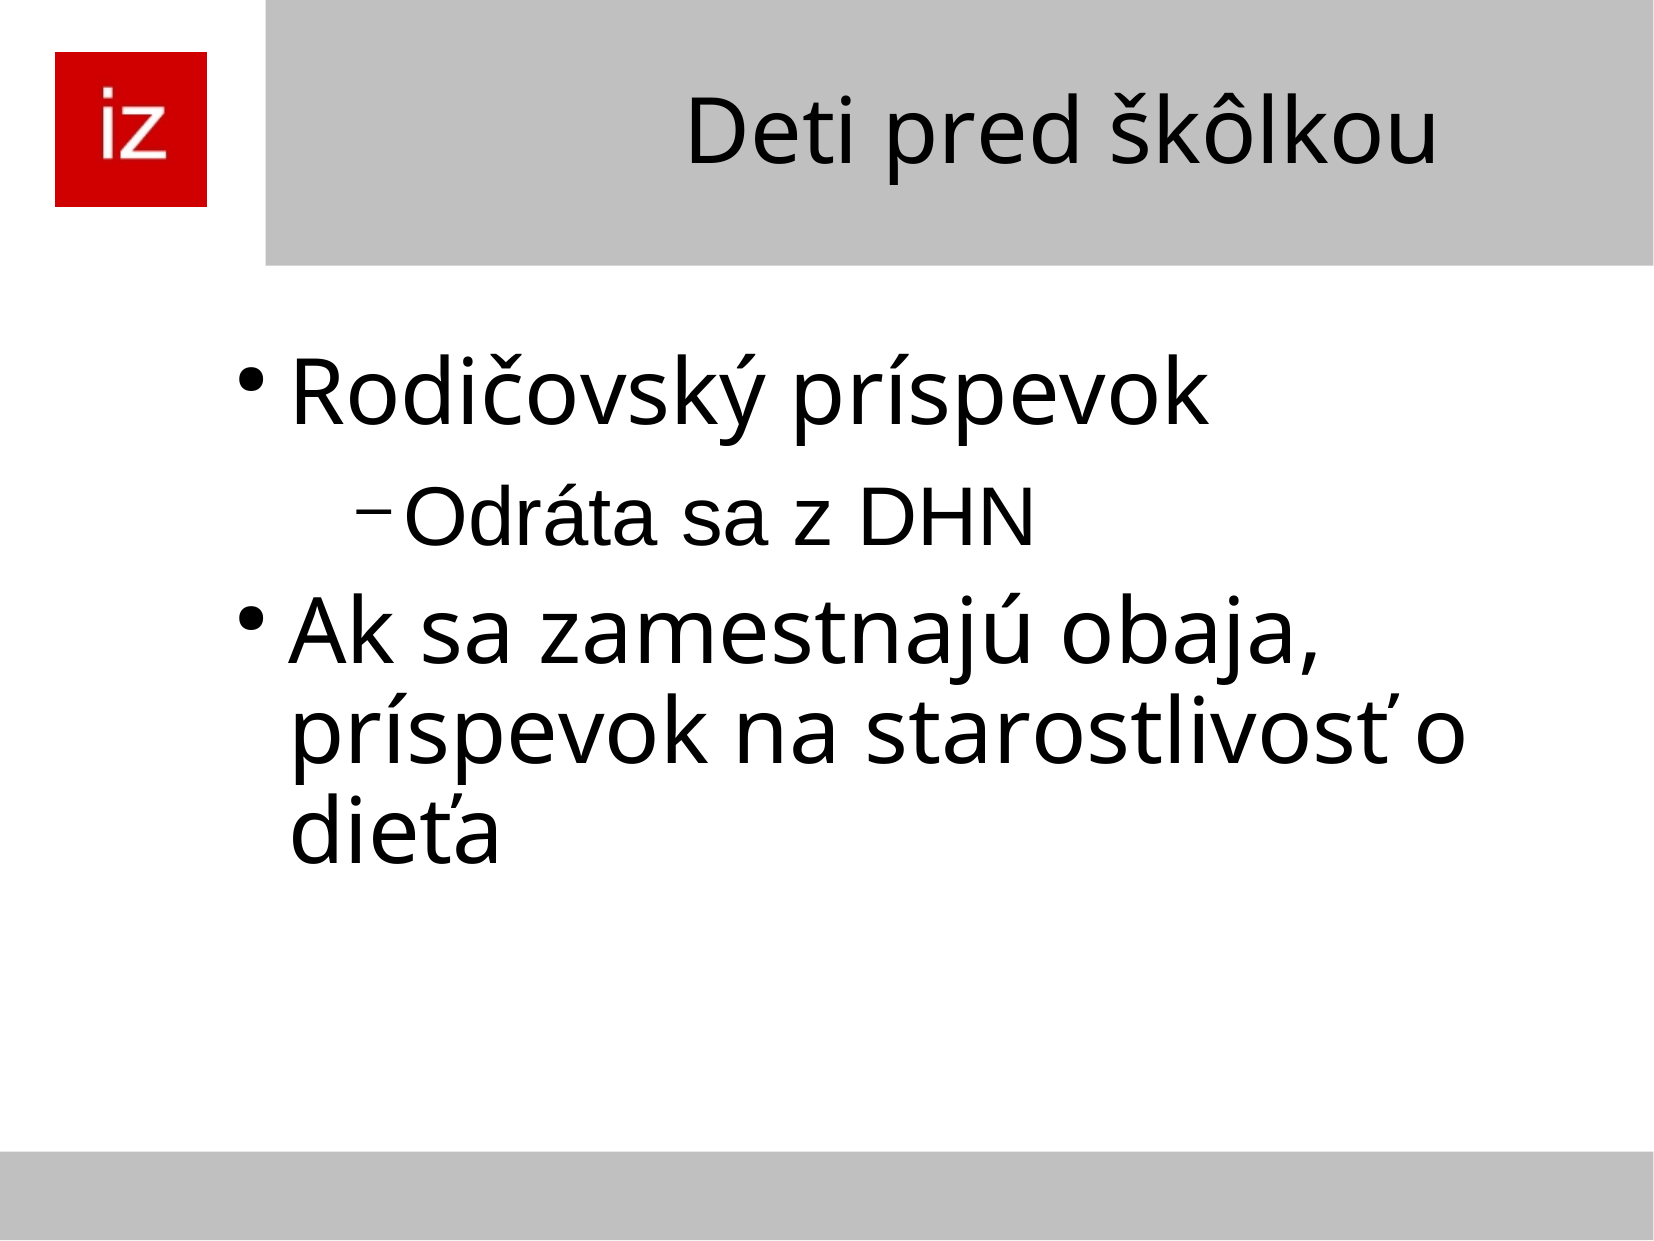

# Deti pred škôlkou
Rodičovský príspevok
Odráta sa z DHN
Ak sa zamestnajú obaja, príspevok na starostlivosť o dieťa